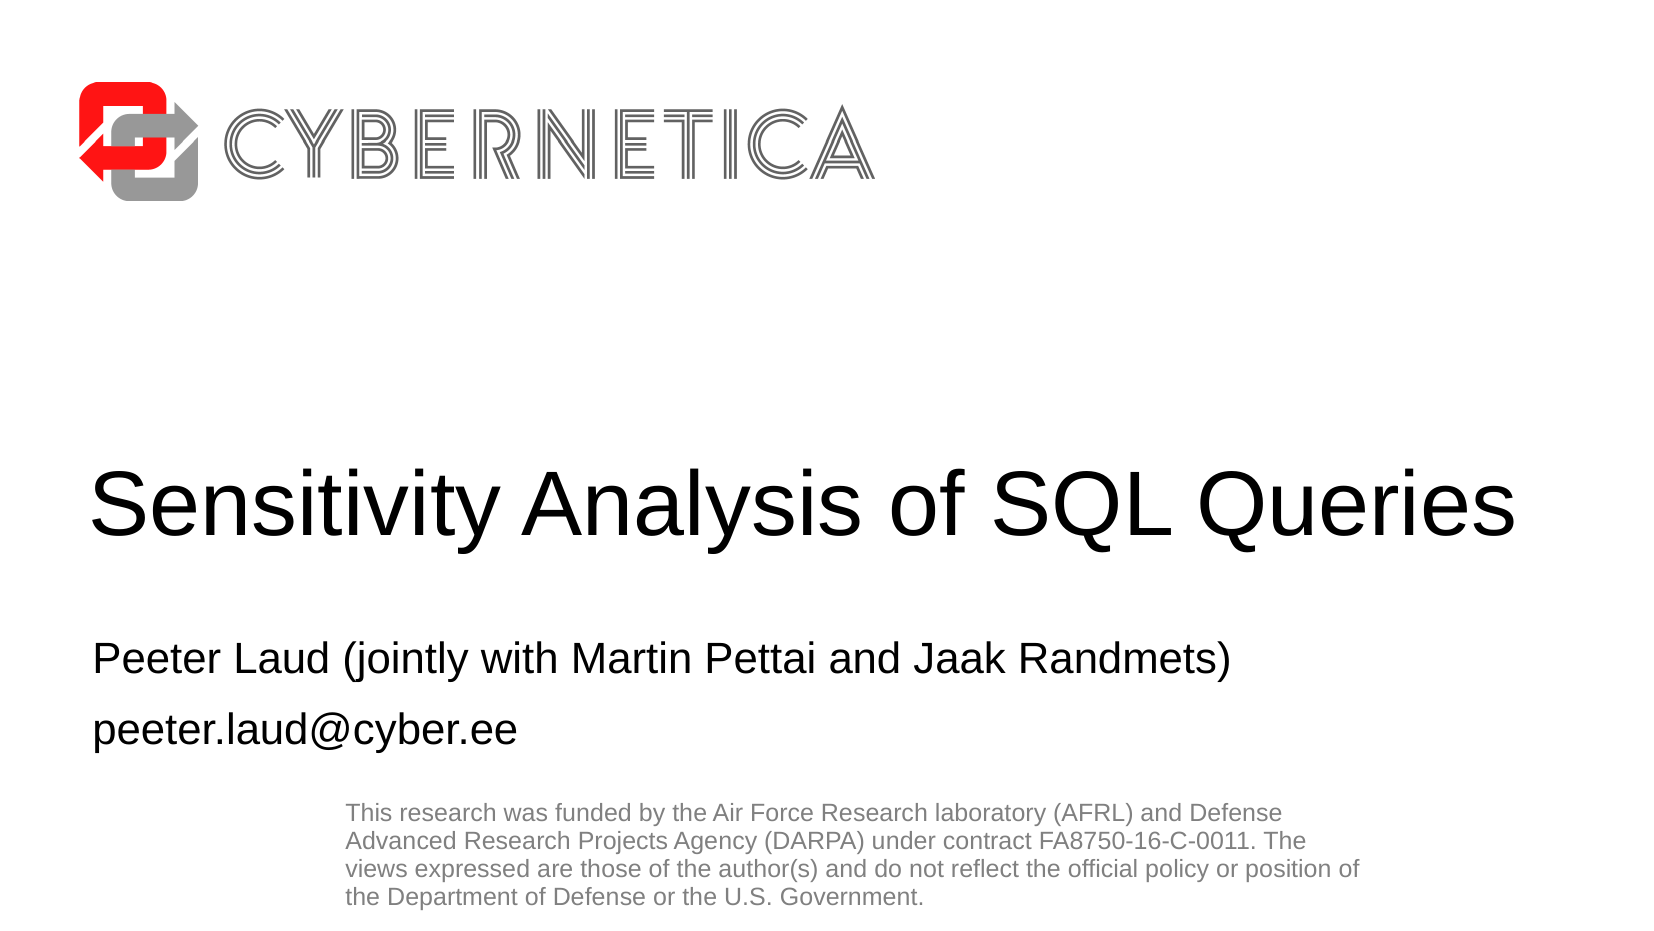

# Sensitivity Analysis of SQL Queries
Peeter Laud (jointly with Martin Pettai and Jaak Randmets)
peeter.laud@cyber.ee
This research was funded by the Air Force Research laboratory (AFRL) and Defense
Advanced Research Projects Agency (DARPA) under contract FA8750-16-C-0011. The
views expressed are those of the author(s) and do not reflect the official policy or position of
the Department of Defense or the U.S. Government.